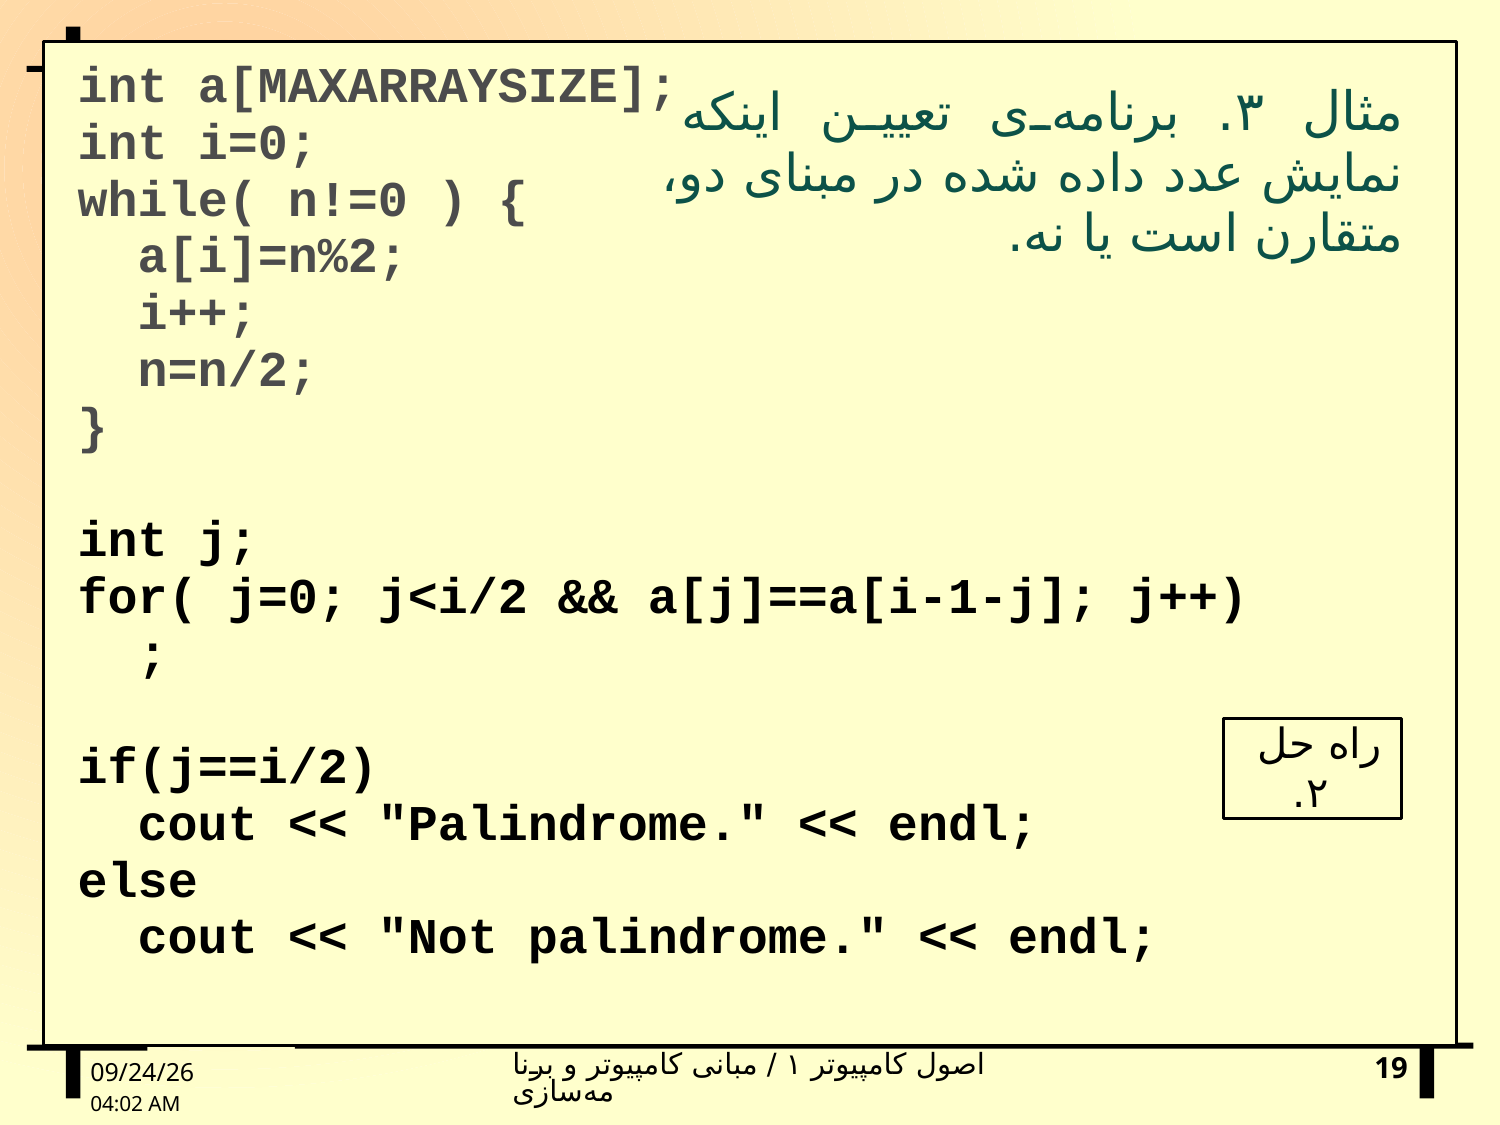

# int a[MAXARRAYSIZE];
int i=0;
while( n!=0 ) {
 a[i]=n%2;
 i++;
 n=n/2;
}
int j;
for( j=0; j<i/2 && a[j]==a[i-1-j]; j++)
 ;
if(j==i/2)
 cout << "Palindrome." << endl;
else
 cout << "Not palindrome." << endl;
مثال ۳. برنامه‌ی تعیین اینکه نمایش عدد داده شده در مبنای دو، متقارن است یا نه.
راه حل ۲.
اصول کامپیوتر ۱ / مبانی کامپیوتر و برنامه‌سازی
19